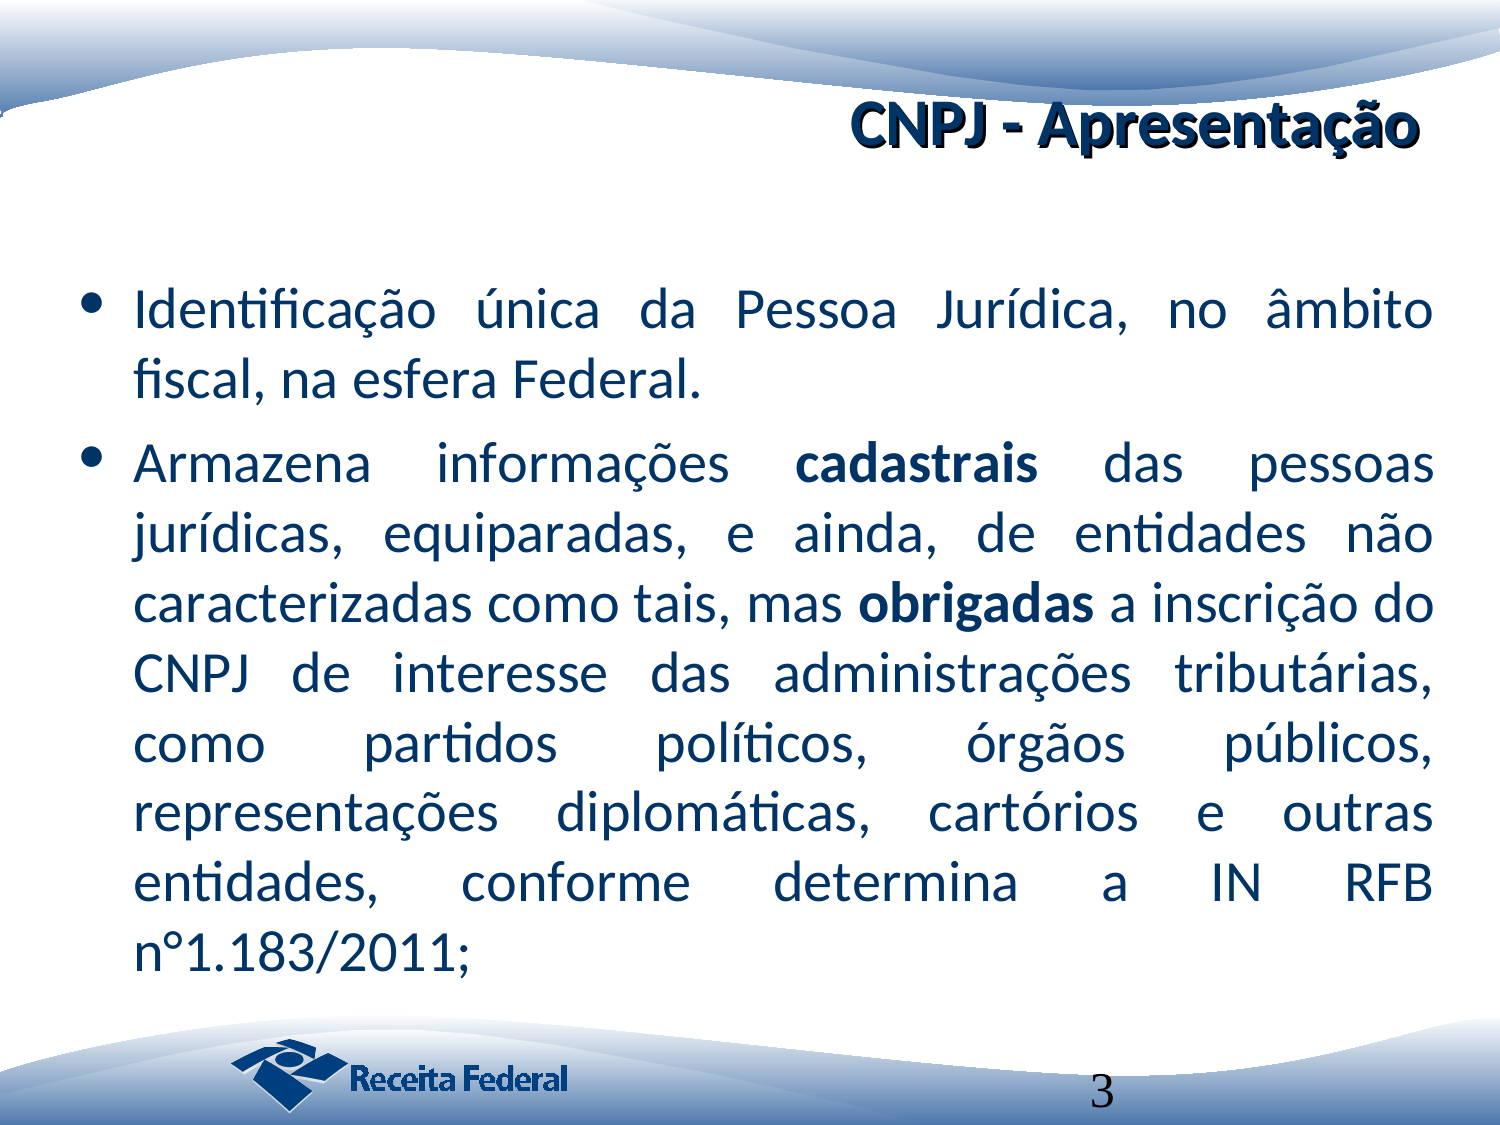

# CNPJ - Apresentação
Identificação única da Pessoa Jurídica, no âmbito fiscal, na esfera Federal.
Armazena informações cadastrais das pessoas jurídicas, equiparadas, e ainda, de entidades não caracterizadas como tais, mas obrigadas a inscrição do CNPJ de interesse das administrações tributárias, como partidos políticos, órgãos públicos, representações diplomáticas, cartórios e outras entidades, conforme determina a IN RFB n°1.183/2011;
3